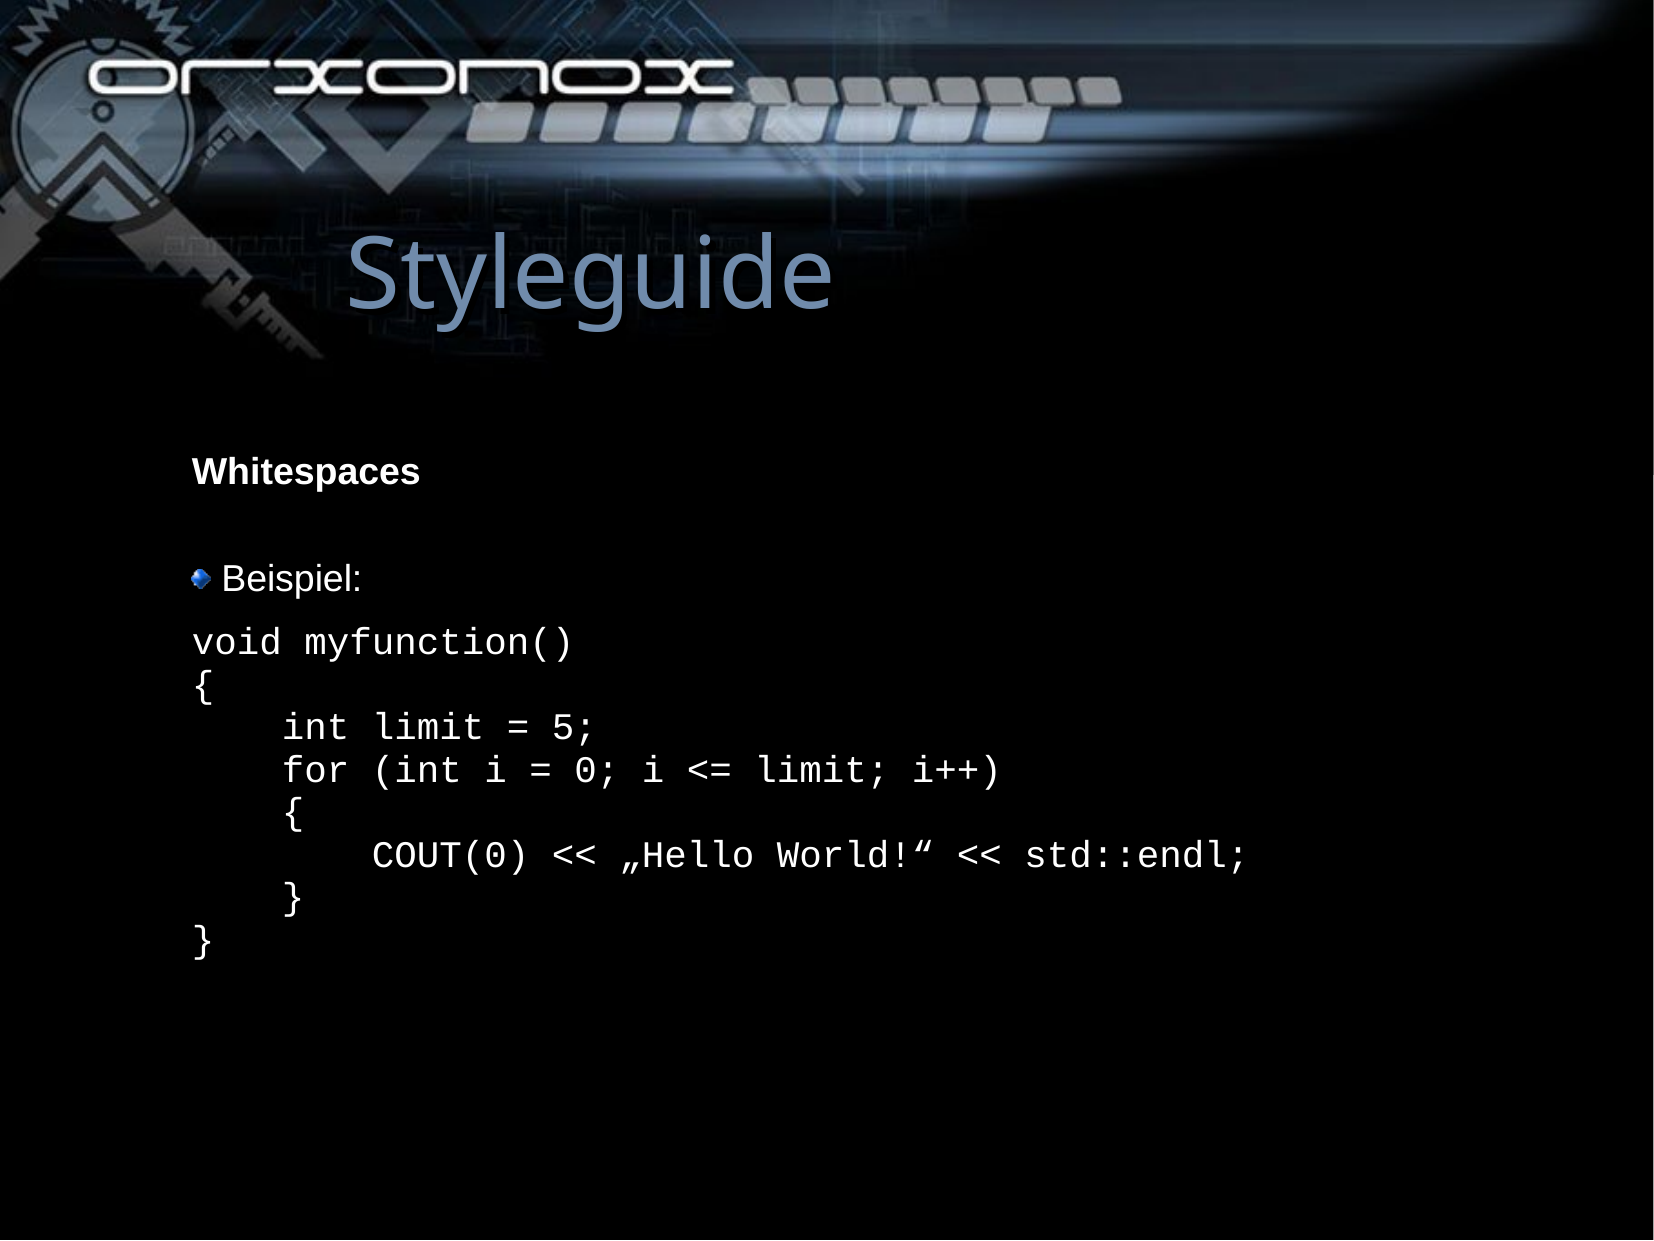

Styleguide
Whitespaces
 Beispiel:
void myfunction()
{
 int limit = 5;
 for (int i = 0; i <= limit; i++)
 {
 COUT(0) << „Hello World!“ << std::endl;
 }
}